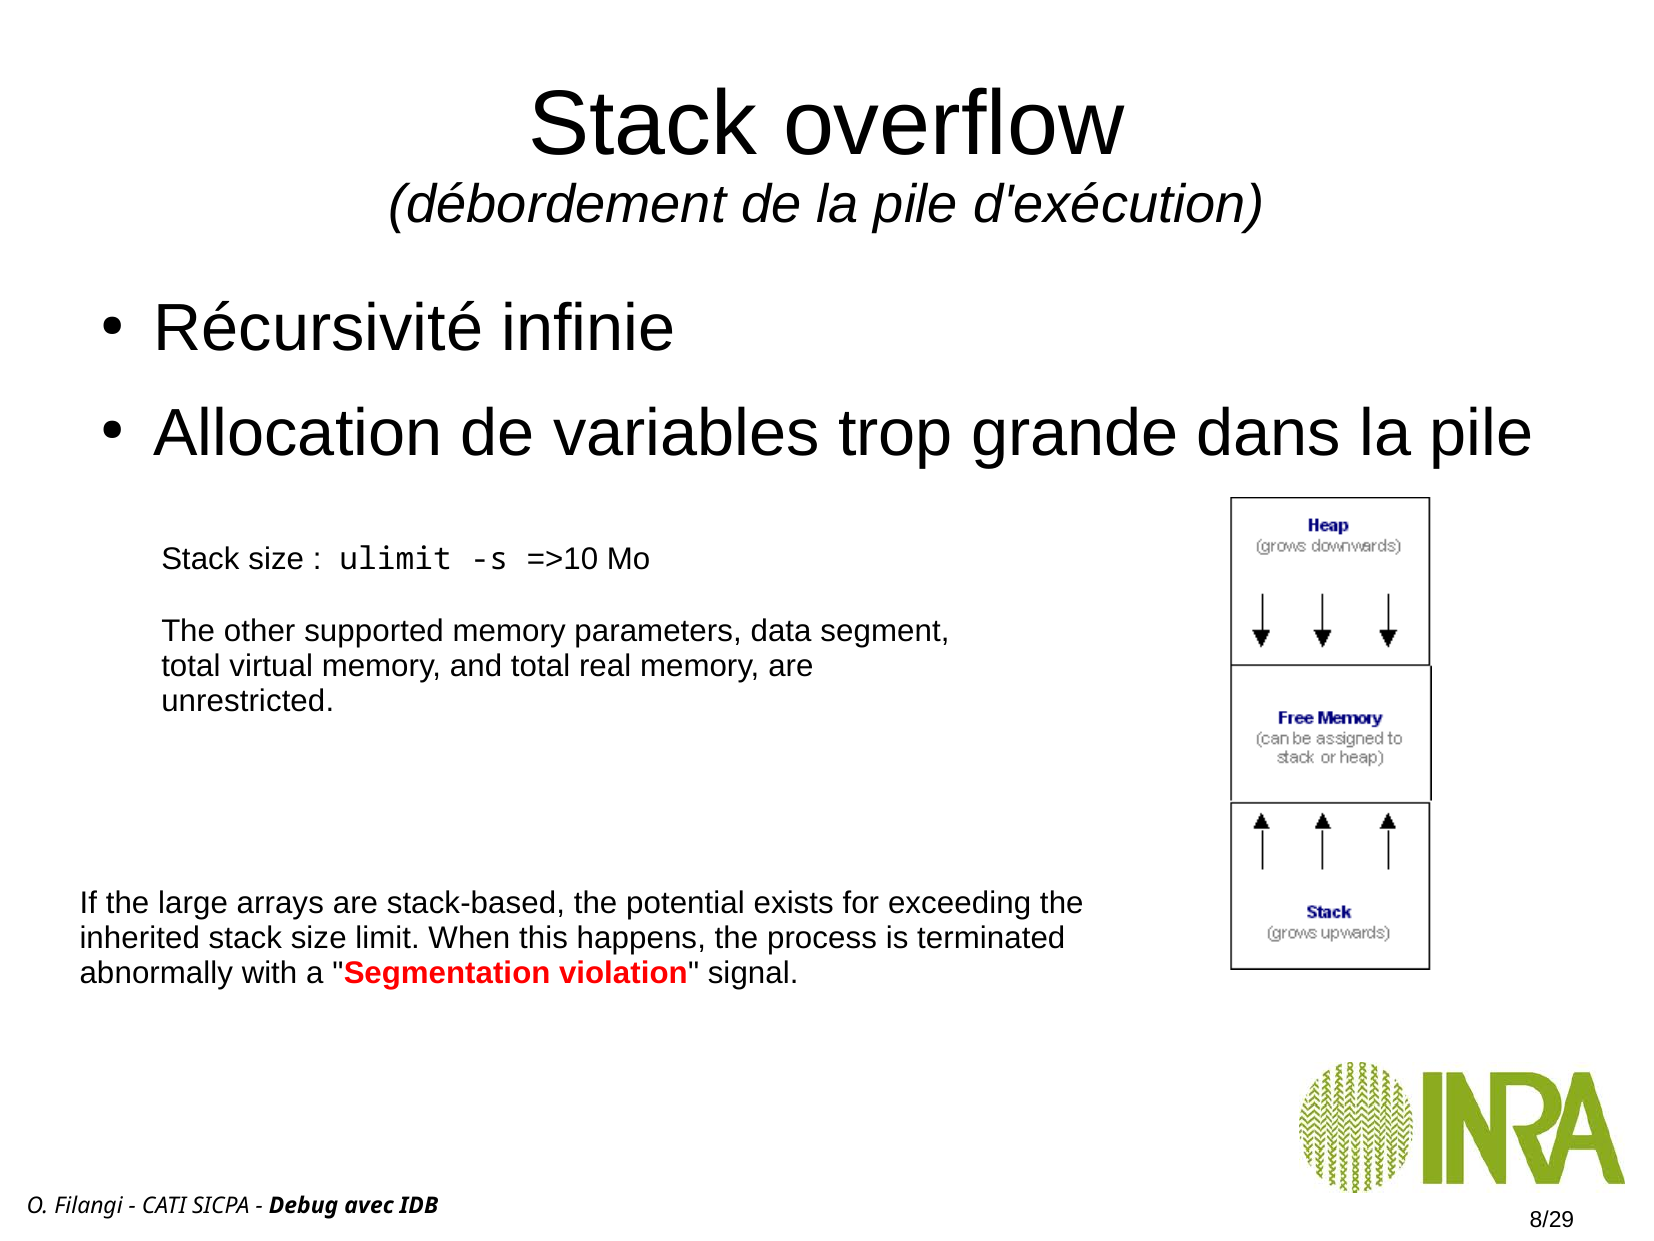

# Stack overflow (débordement de la pile d'exécution)
Récursivité infinie
Allocation de variables trop grande dans la pile
Stack size : ulimit -s =>10 Mo
The other supported memory parameters, data segment, total virtual memory, and total real memory, are unrestricted.
If the large arrays are stack-based, the potential exists for exceeding the inherited stack size limit. When this happens, the process is terminated abnormally with a "Segmentation violation" signal.
 O. Filangi - CATI SICPA - Debug avec IDB